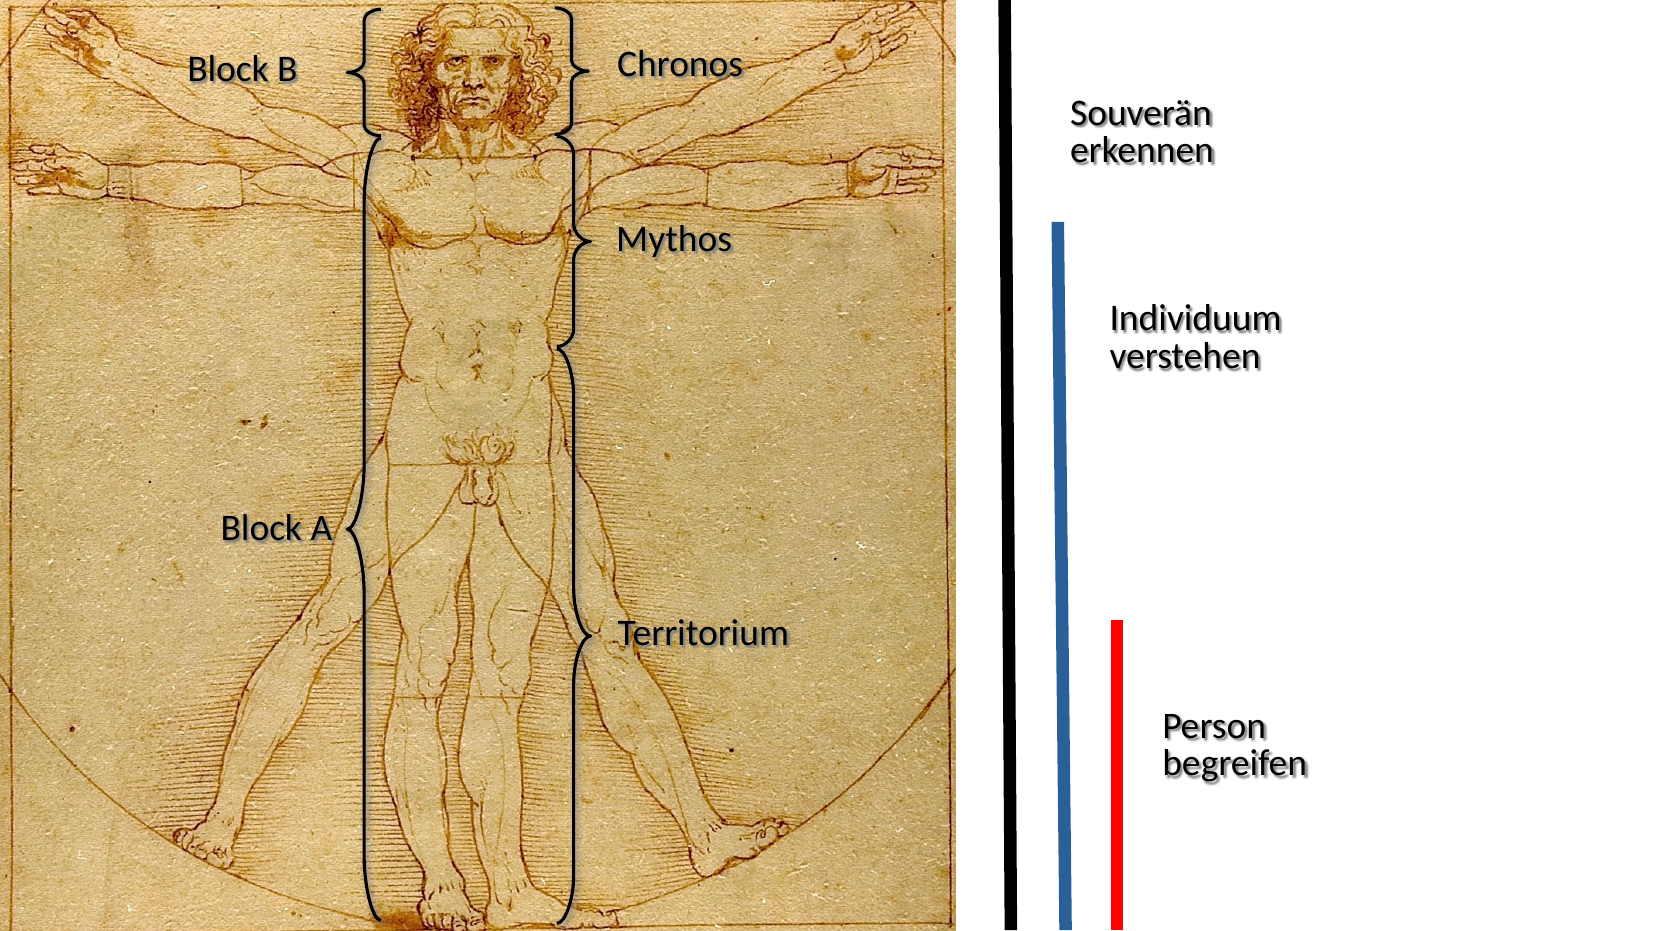

Chronos
Block B
Souverän
erkennen
Mythos
Individuum
verstehen
Block A
Territorium
Person
begreifen